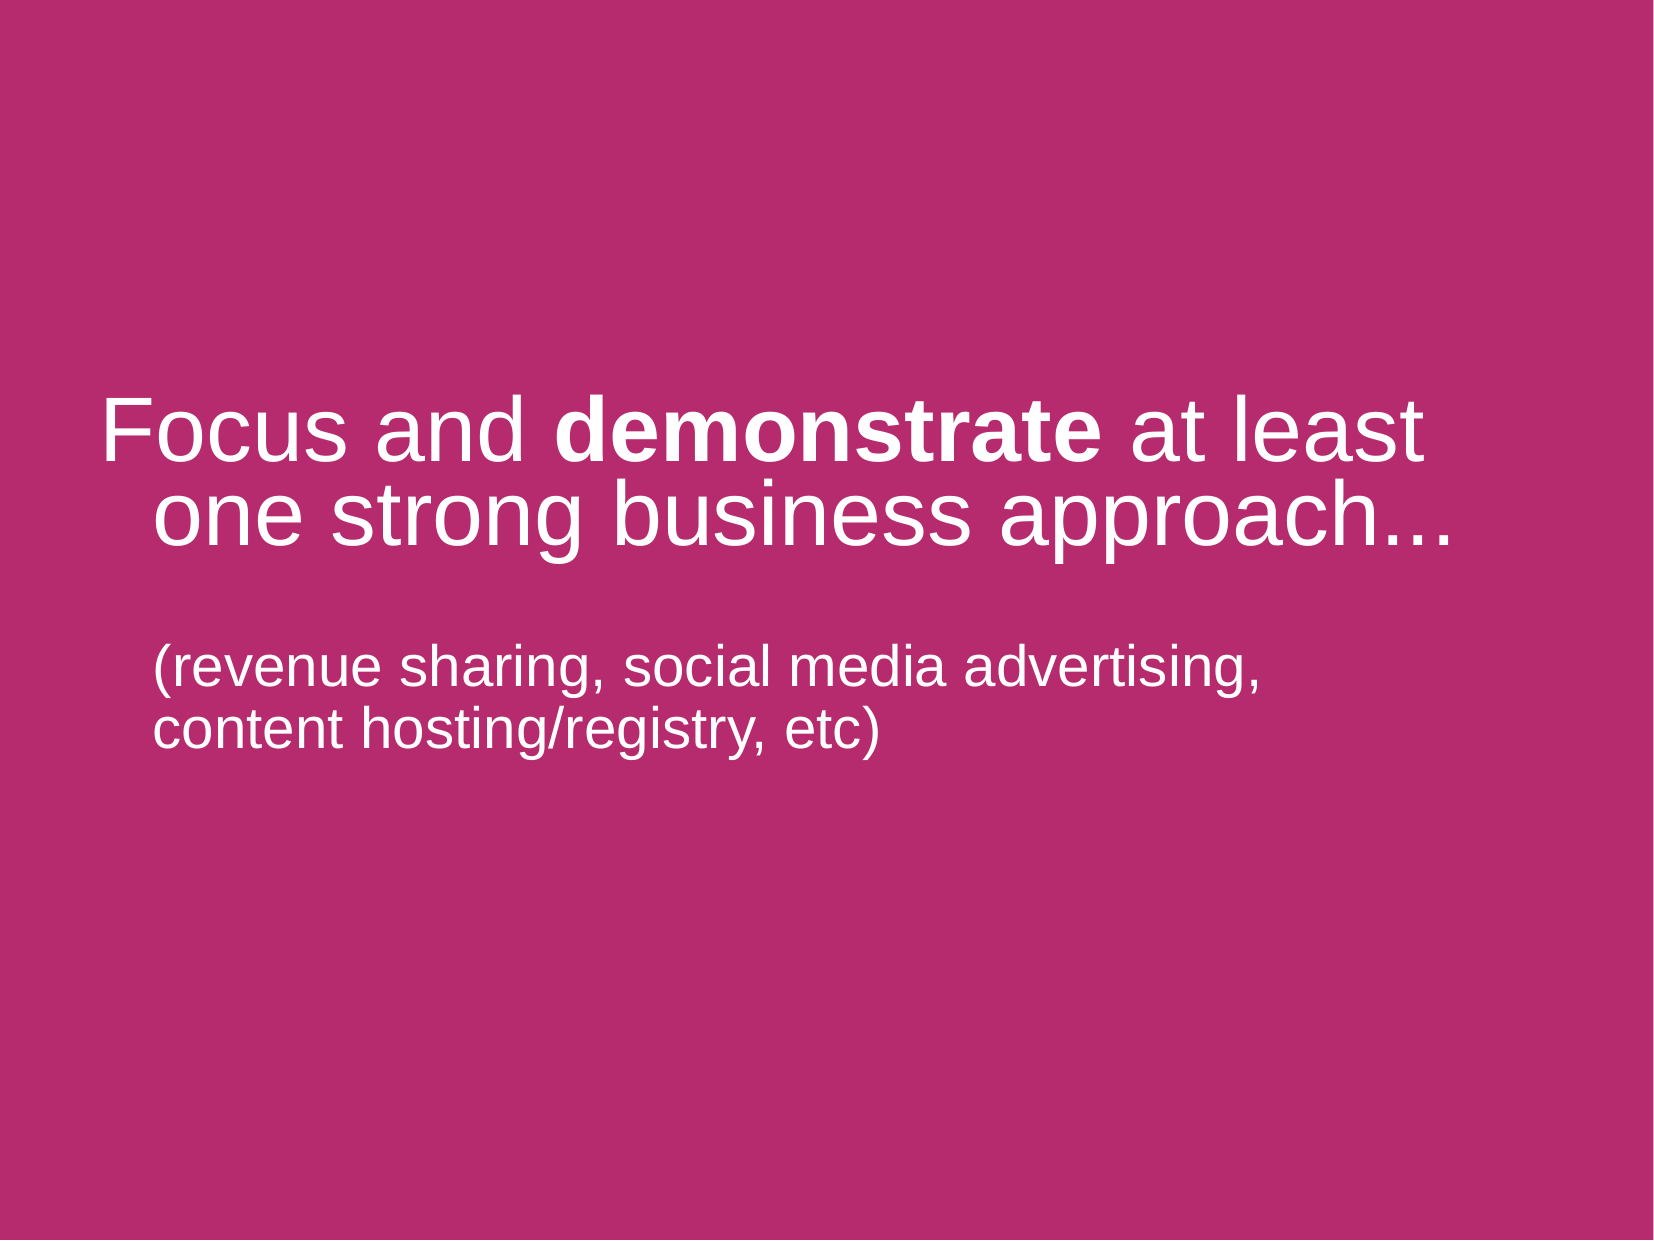

# Focus and demonstrate at least one strong business approach... (revenue sharing, social media advertising, content hosting/registry, etc)‏